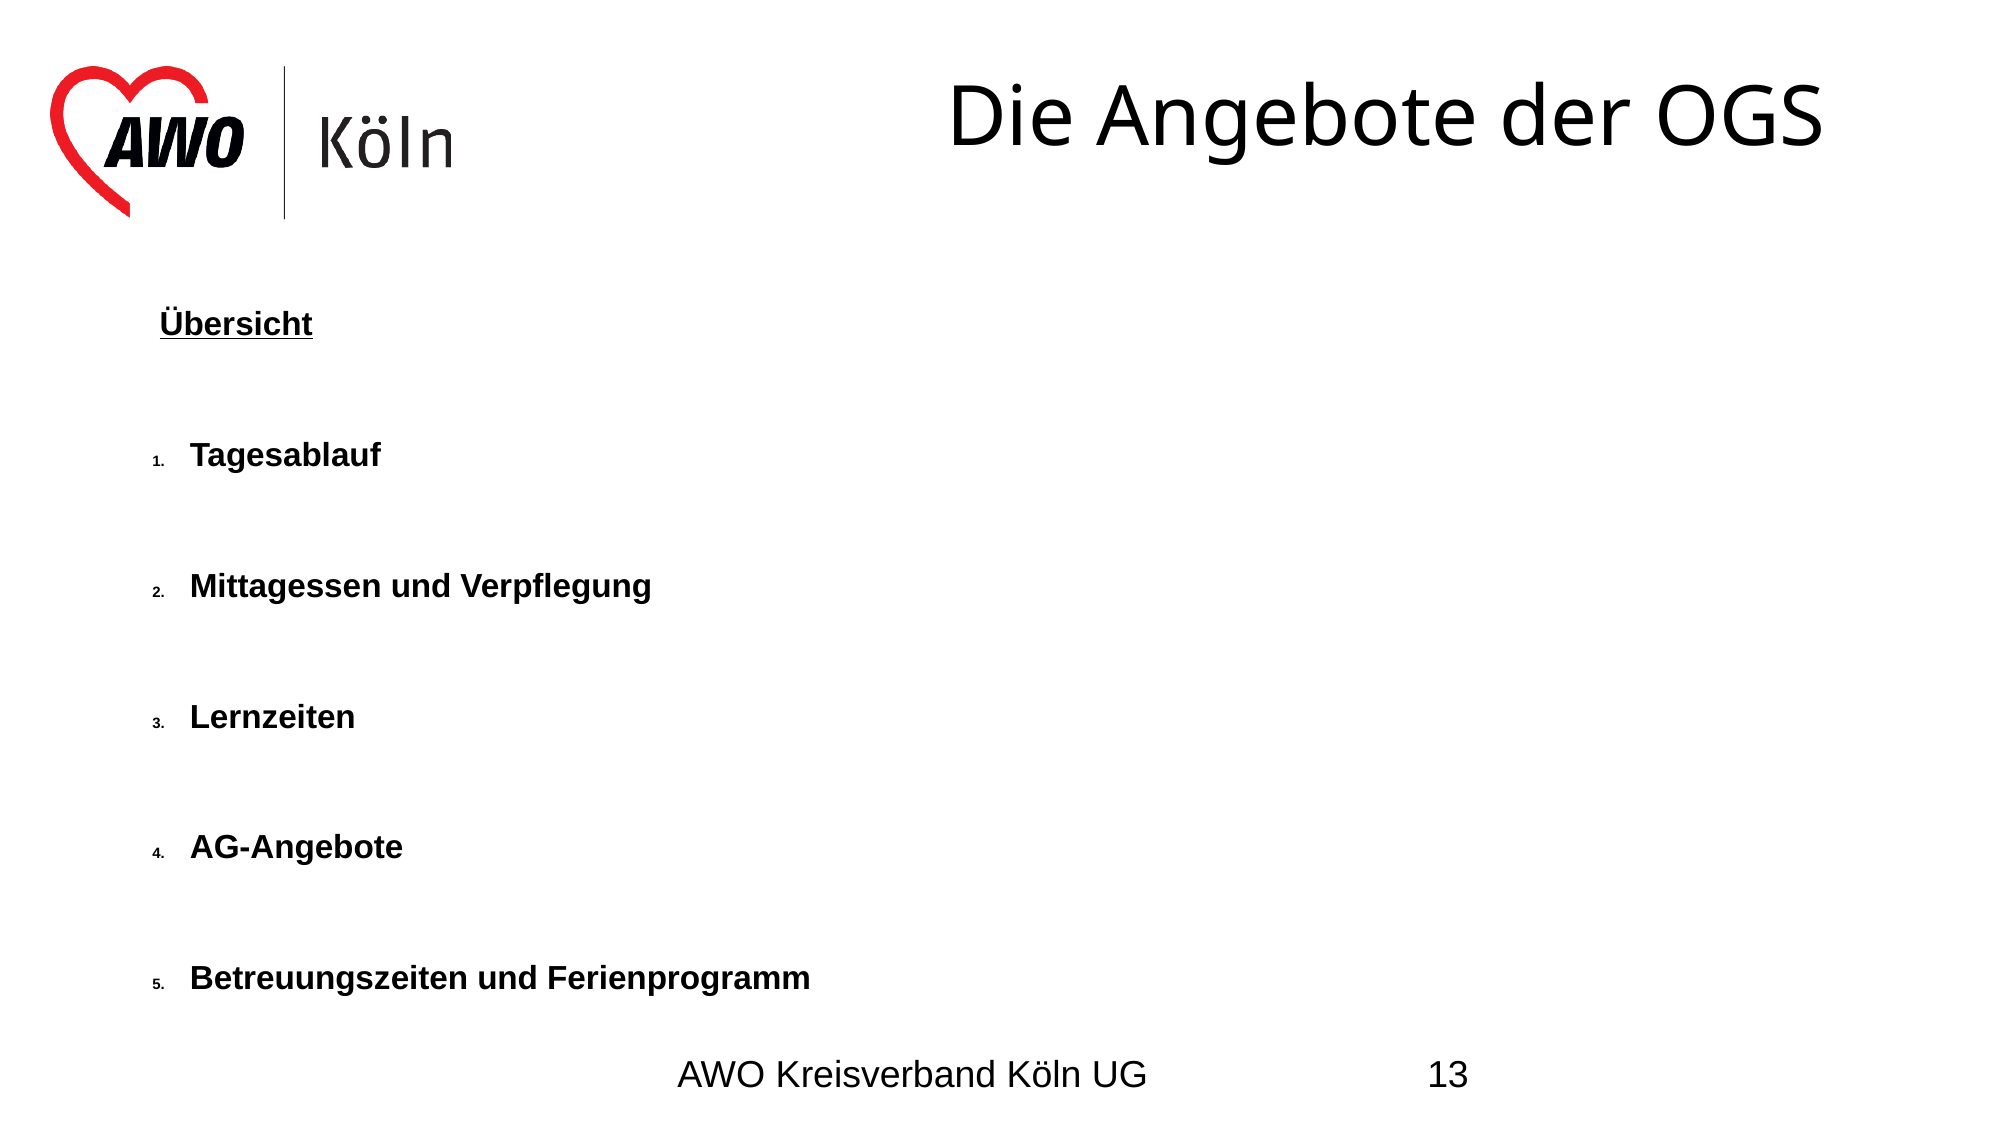

Die Angebote der OGS
# Übersicht
Tagesablauf
Mittagessen und Verpflegung
Lernzeiten
AG-Angebote
Betreuungszeiten und Ferienprogramm
AWO Kreisverband Köln UG